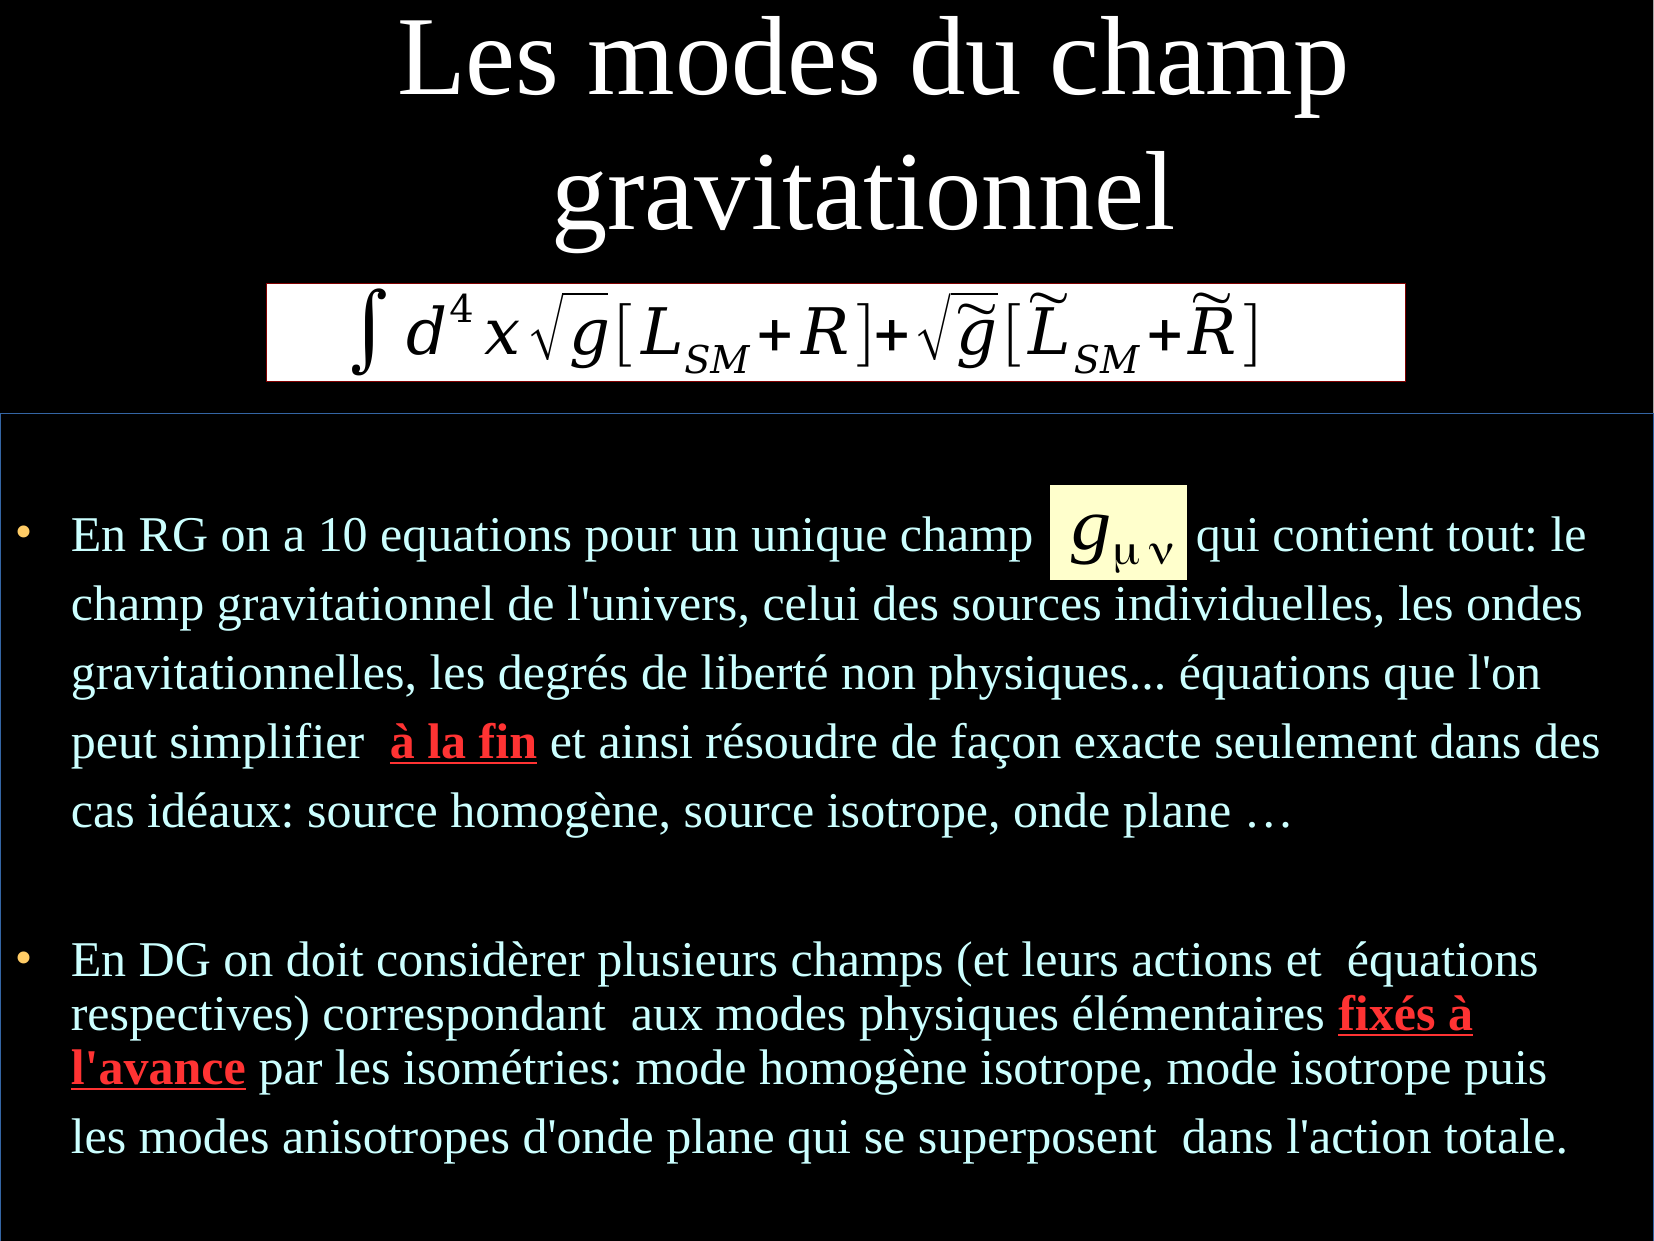

# Les modes du champ gravitationnel
En RG on a 10 equations pour un unique champ qui contient tout: le champ gravitationnel de l'univers, celui des sources individuelles, les ondes gravitationnelles, les degrés de liberté non physiques... équations que l'on peut simplifier à la fin et ainsi résoudre de façon exacte seulement dans des cas idéaux: source homogène, source isotrope, onde plane …
En DG on doit considèrer plusieurs champs (et leurs actions et équations respectives) correspondant aux modes physiques élémentaires fixés à l'avance par les isométries: mode homogène isotrope, mode isotrope puis
les modes anisotropes d'onde plane qui se superposent dans l'action totale.